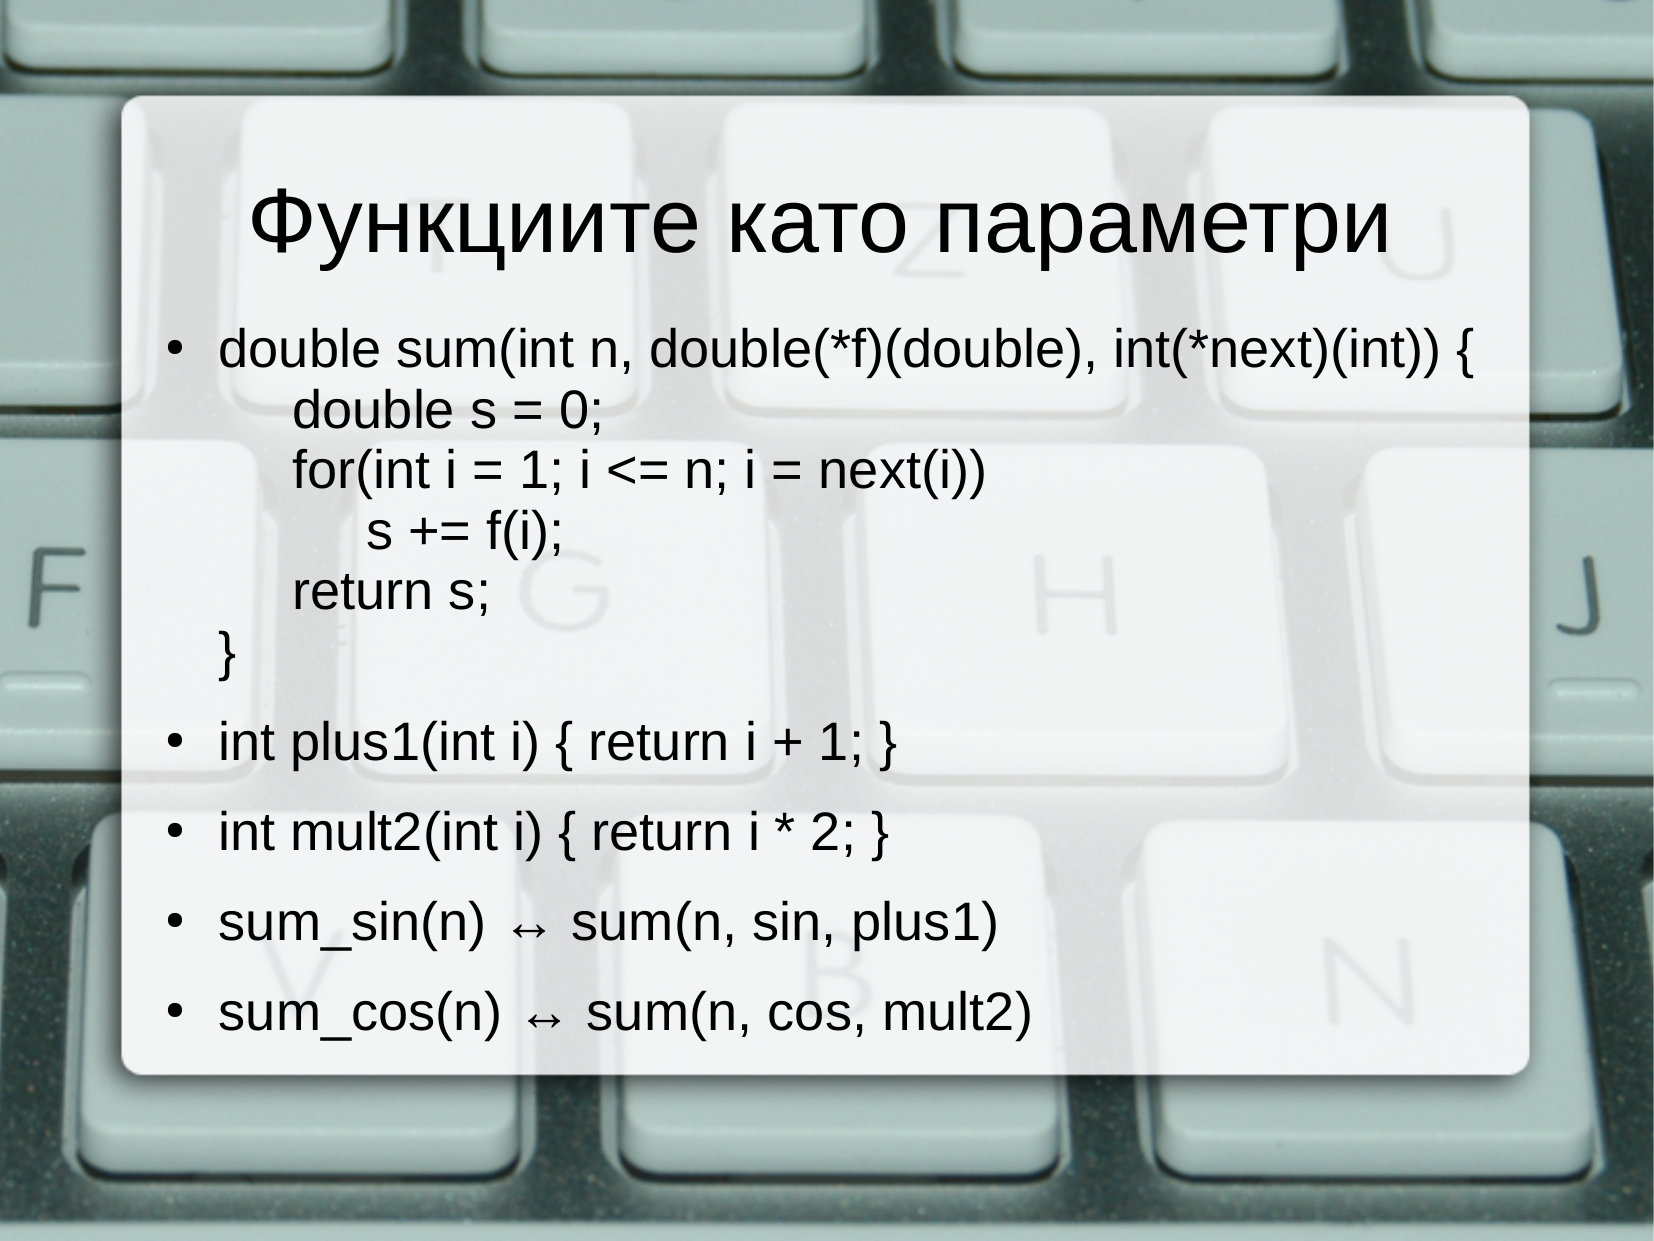

# Функциите като параметри
double sum(int n, double(*f)(double), int(*next)(int)) {
	double s = 0;
	for(int i = 1; i <= n; i = next(i))
		s += f(i);
	return s;
}
int plus1(int i) { return i + 1; }
int mult2(int i) { return i * 2; }
sum_sin(n) ↔ sum(n, sin, plus1)
sum_cos(n) ↔ sum(n, cos, mult2)